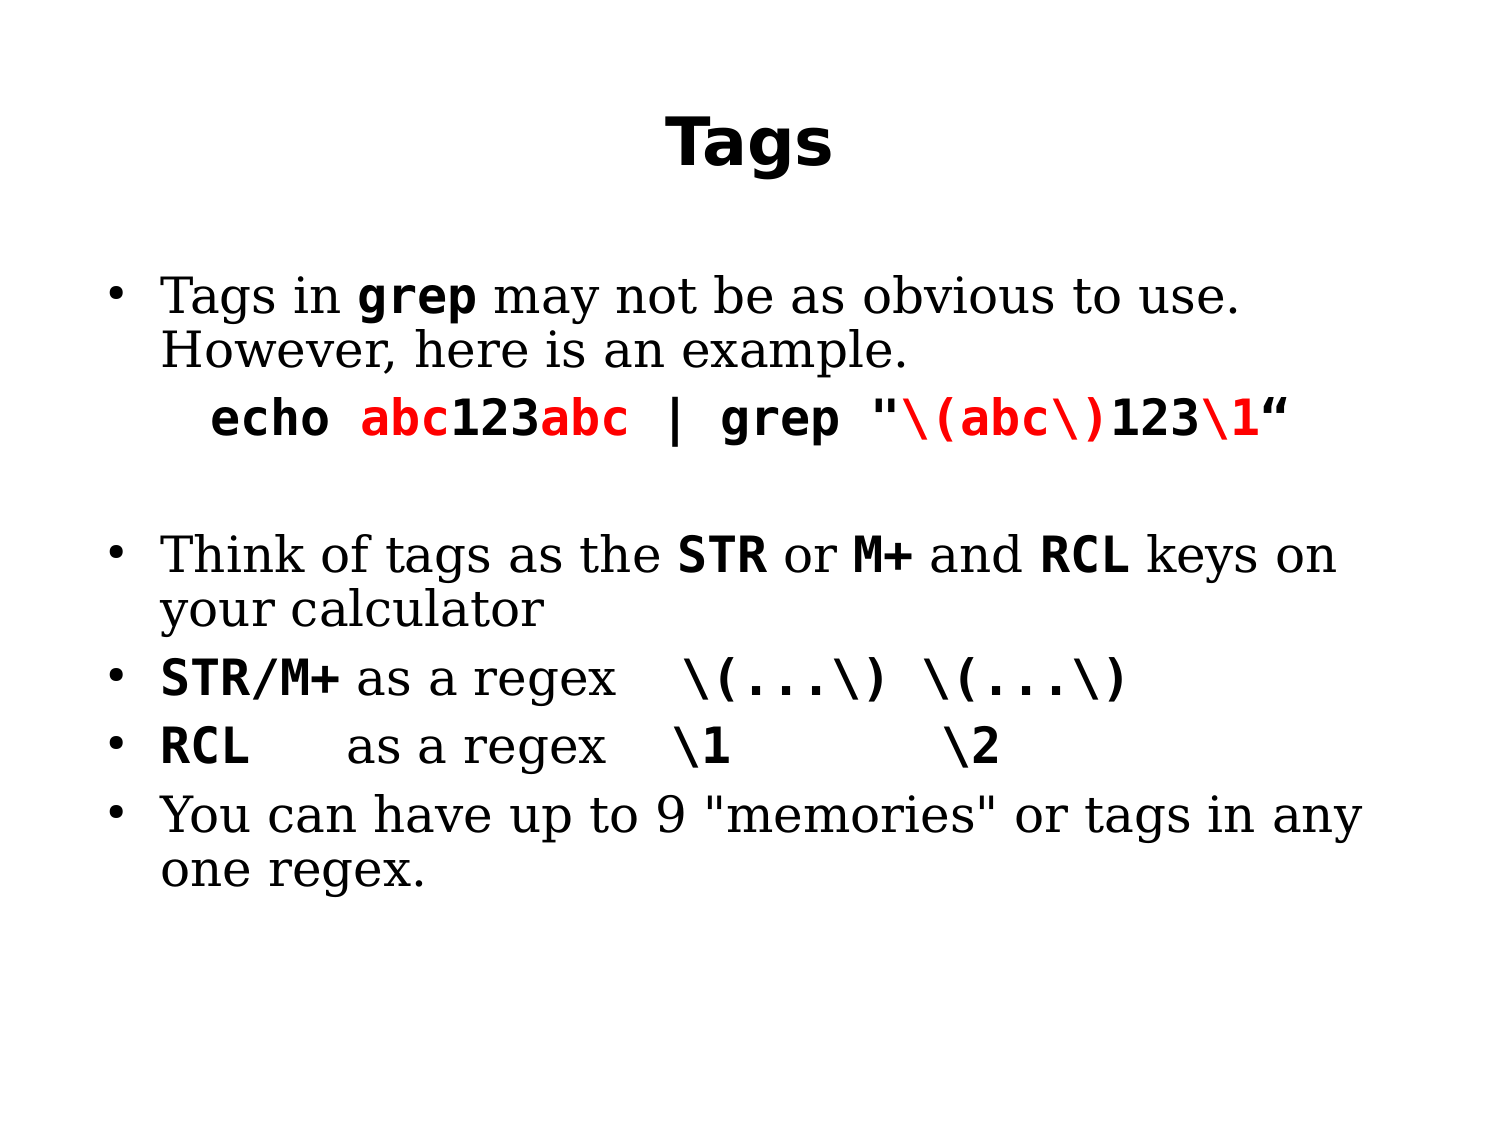

# Tags
Tags in grep may not be as obvious to use. However, here is an example.
echo abc123abc | grep "\(abc\)123\1“
Think of tags as the STR or M+ and RCL keys on your calculator
STR/M+ as a regex \(...\) \(...\)
RCL as a regex \1 \2
You can have up to 9 "memories" or tags in any one regex.